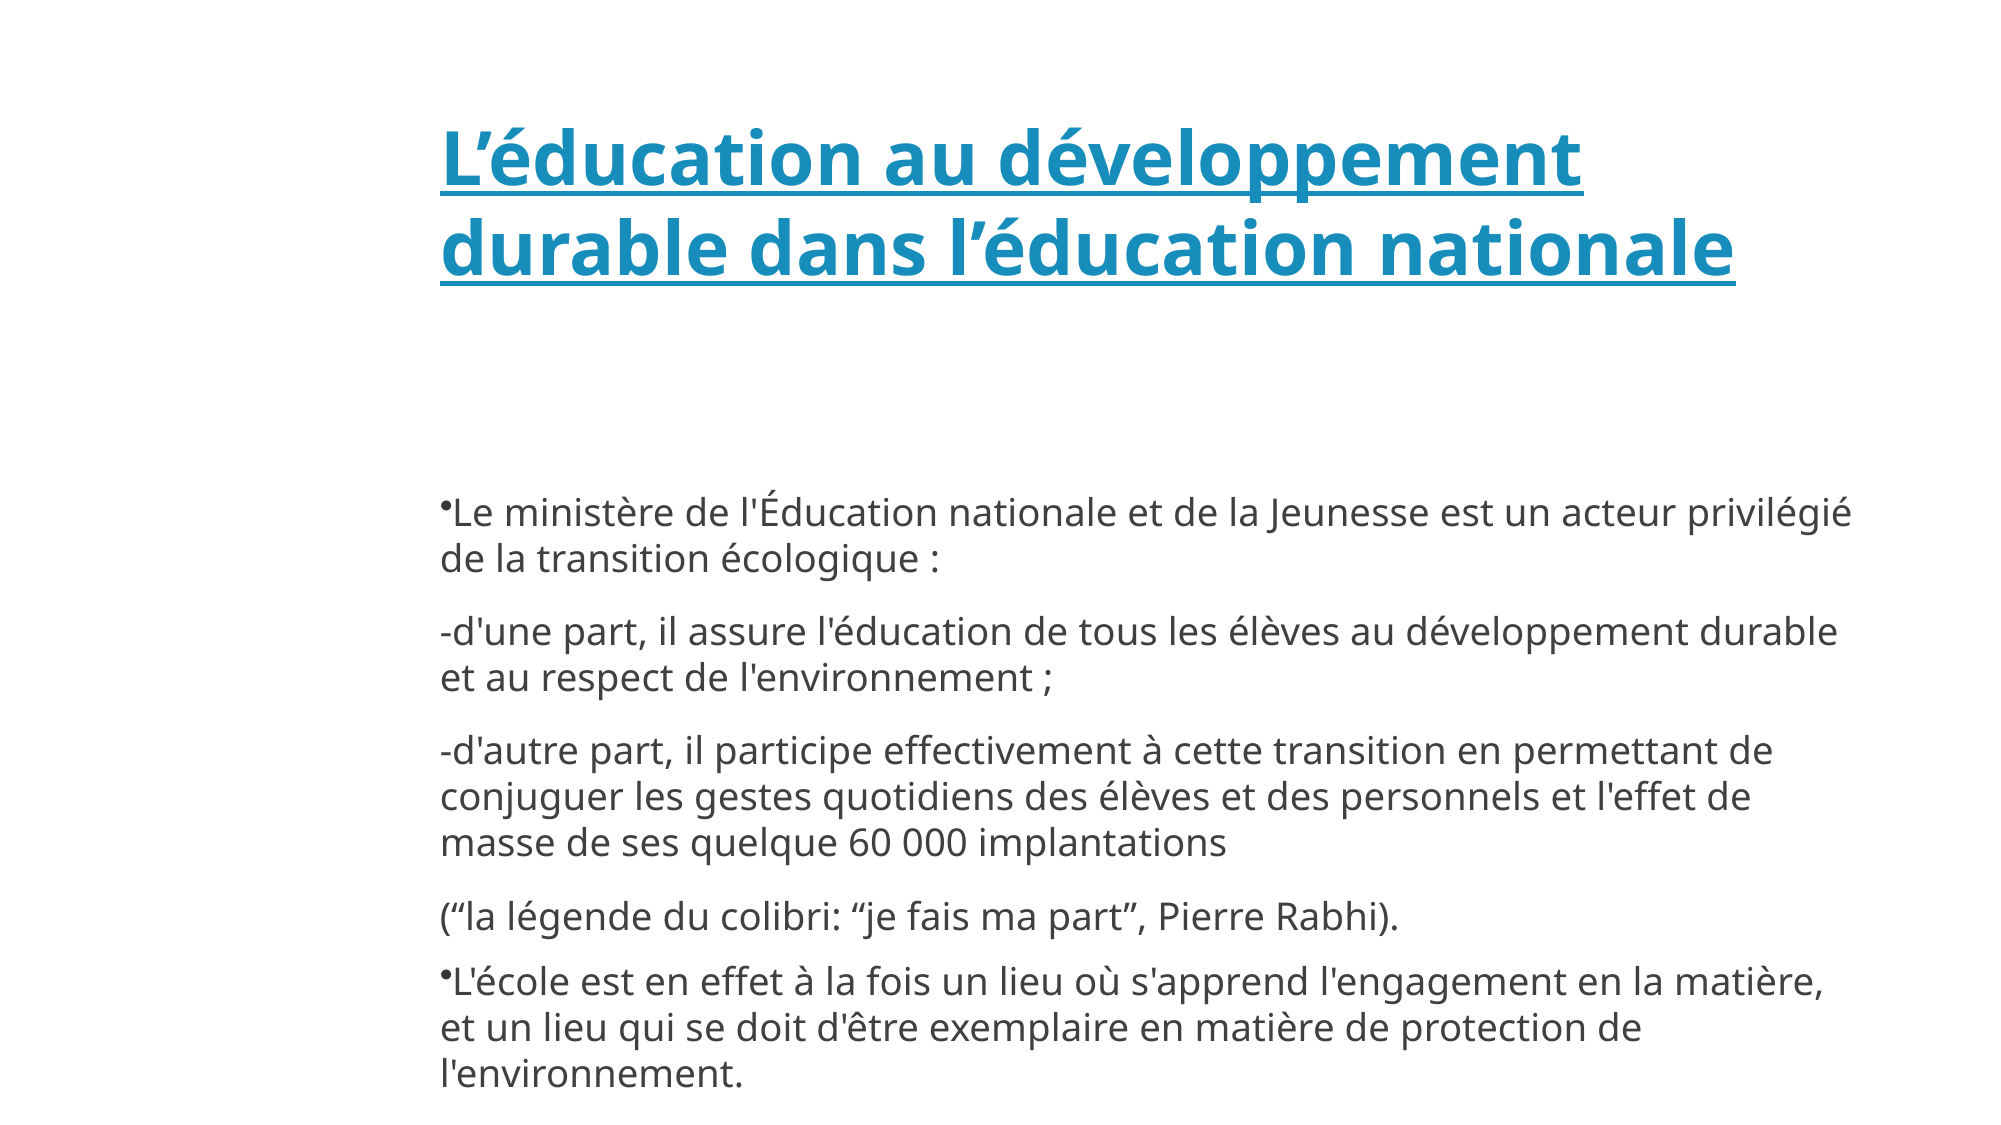

# L’éducation au développement durable dans l’éducation nationale
Le ministère de l'Éducation nationale et de la Jeunesse est un acteur privilégié de la transition écologique :
-d'une part, il assure l'éducation de tous les élèves au développement durable et au respect de l'environnement ;
-d'autre part, il participe effectivement à cette transition en permettant de conjuguer les gestes quotidiens des élèves et des personnels et l'effet de masse de ses quelque 60 000 implantations
(“la légende du colibri: “je fais ma part”, Pierre Rabhi).
L'école est en effet à la fois un lieu où s'apprend l'engagement en la matière, et un lieu qui se doit d'être exemplaire en matière de protection de l'environnement.